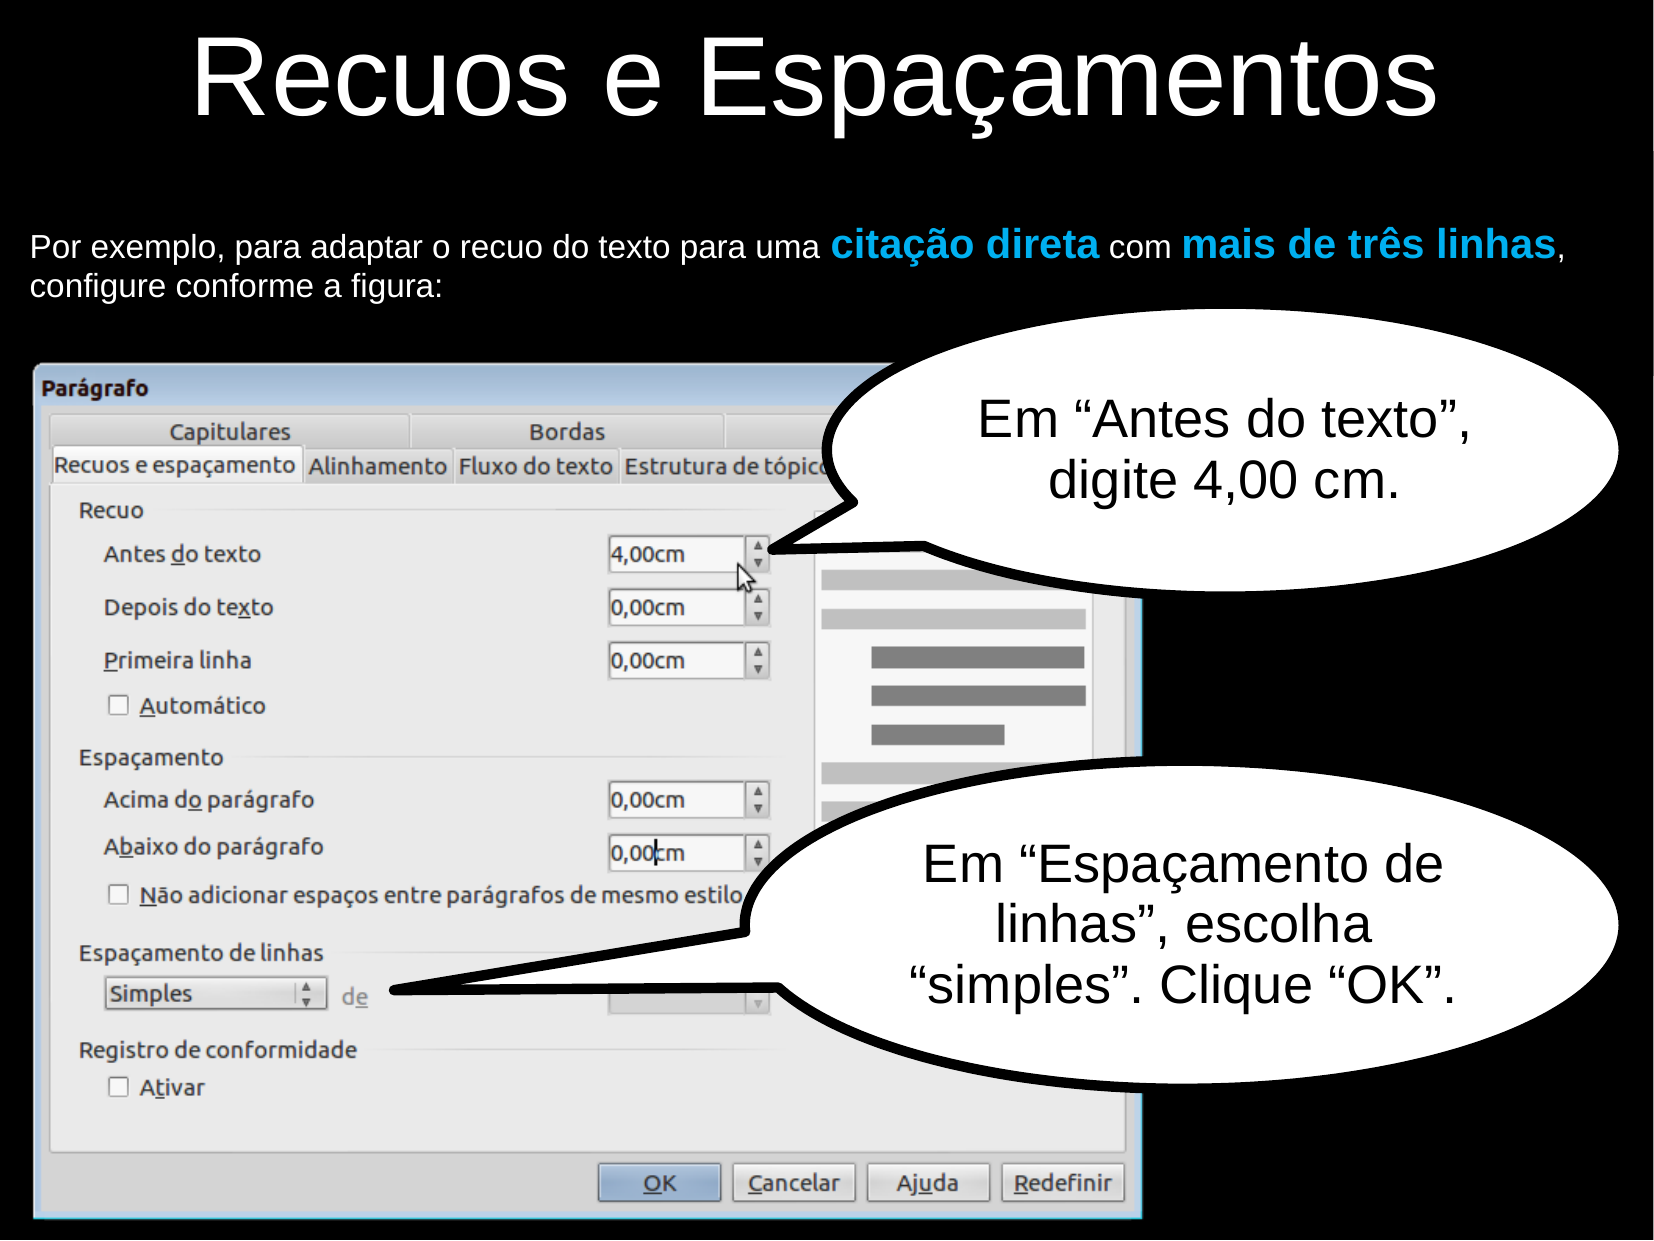

# Recuos e Espaçamentos
Por exemplo, para adaptar o recuo do texto para uma citação direta com mais de três linhas, configure conforme a figura:
Em “Antes do texto”, digite 4,00 cm.
Em “Espaçamento de linhas”, escolha “simples”. Clique “OK”.